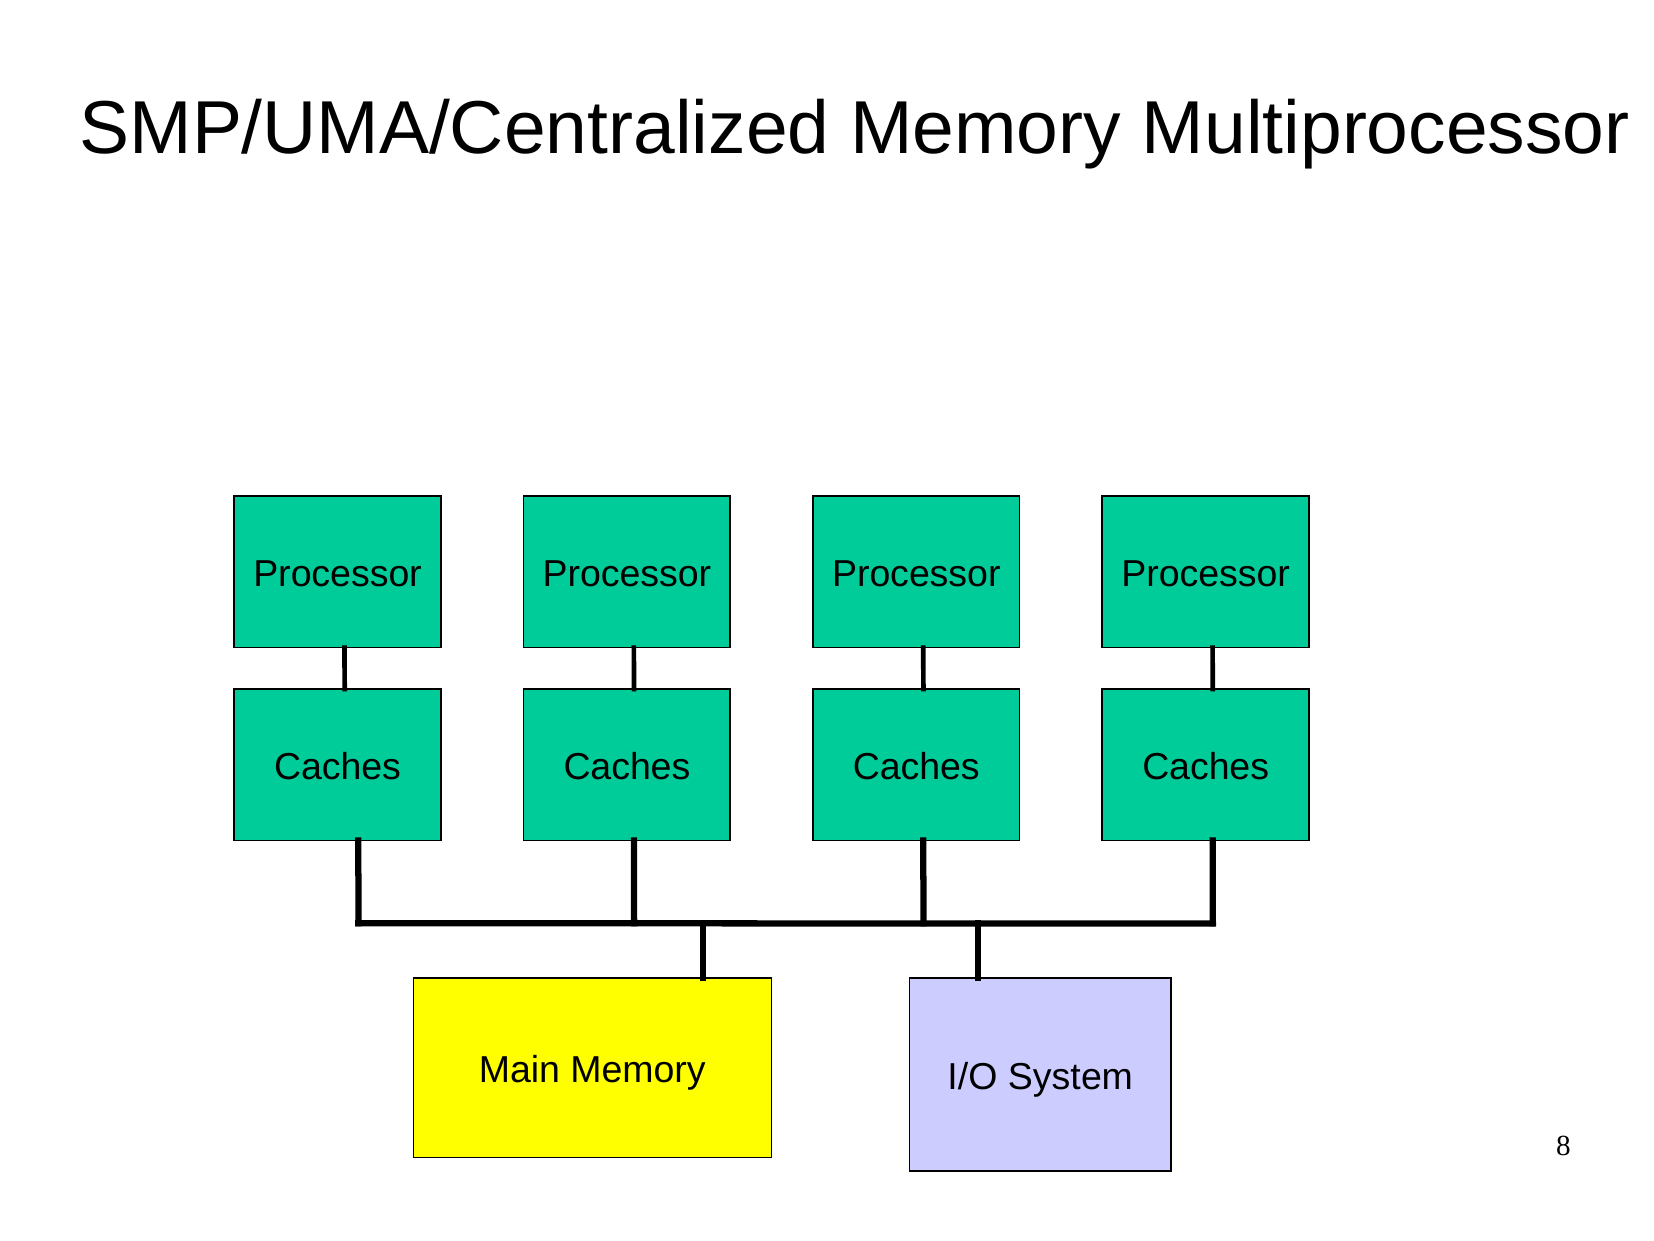

SMP/UMA/Centralized Memory Multiprocessor
Processor
Processor
Processor
Processor
Caches
Caches
Caches
Caches
Main Memory
I/O System
8